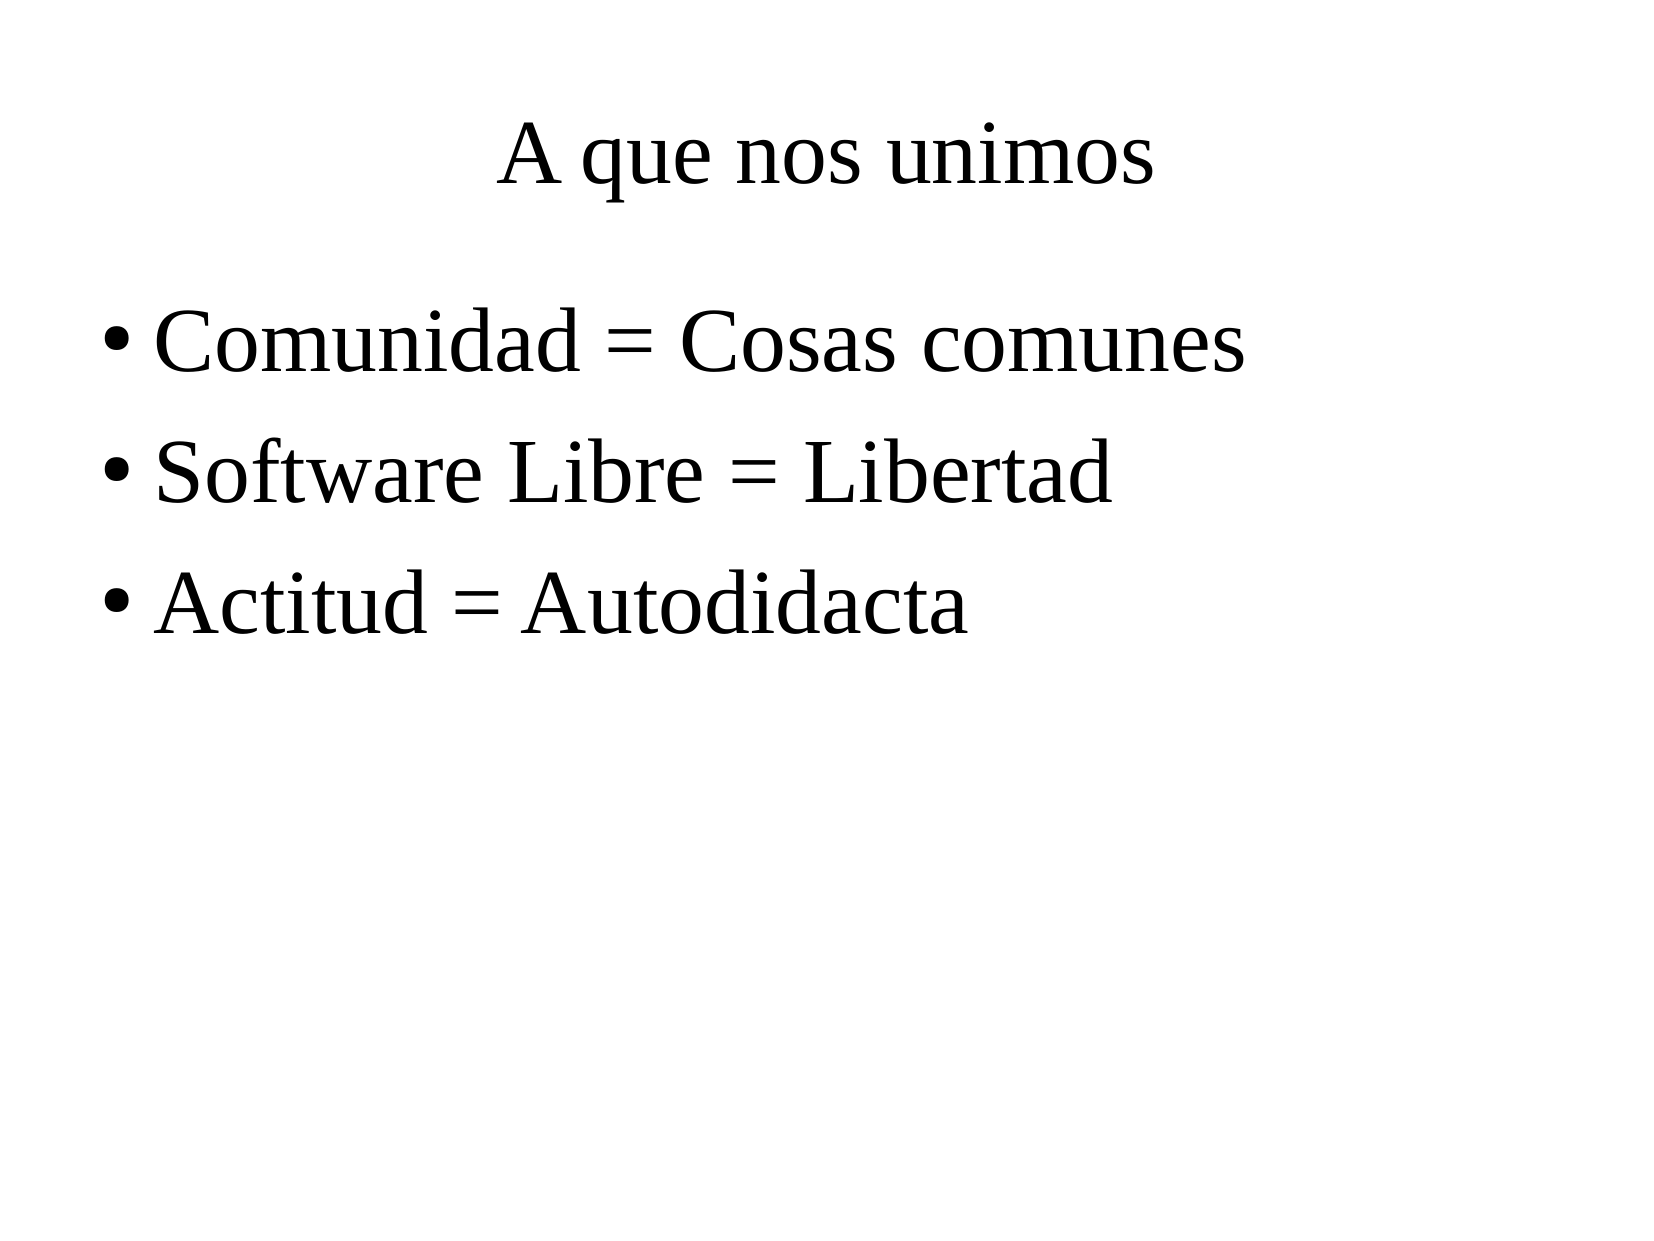

# A que nos unimos
Comunidad = Cosas comunes
Software Libre = Libertad
Actitud = Autodidacta